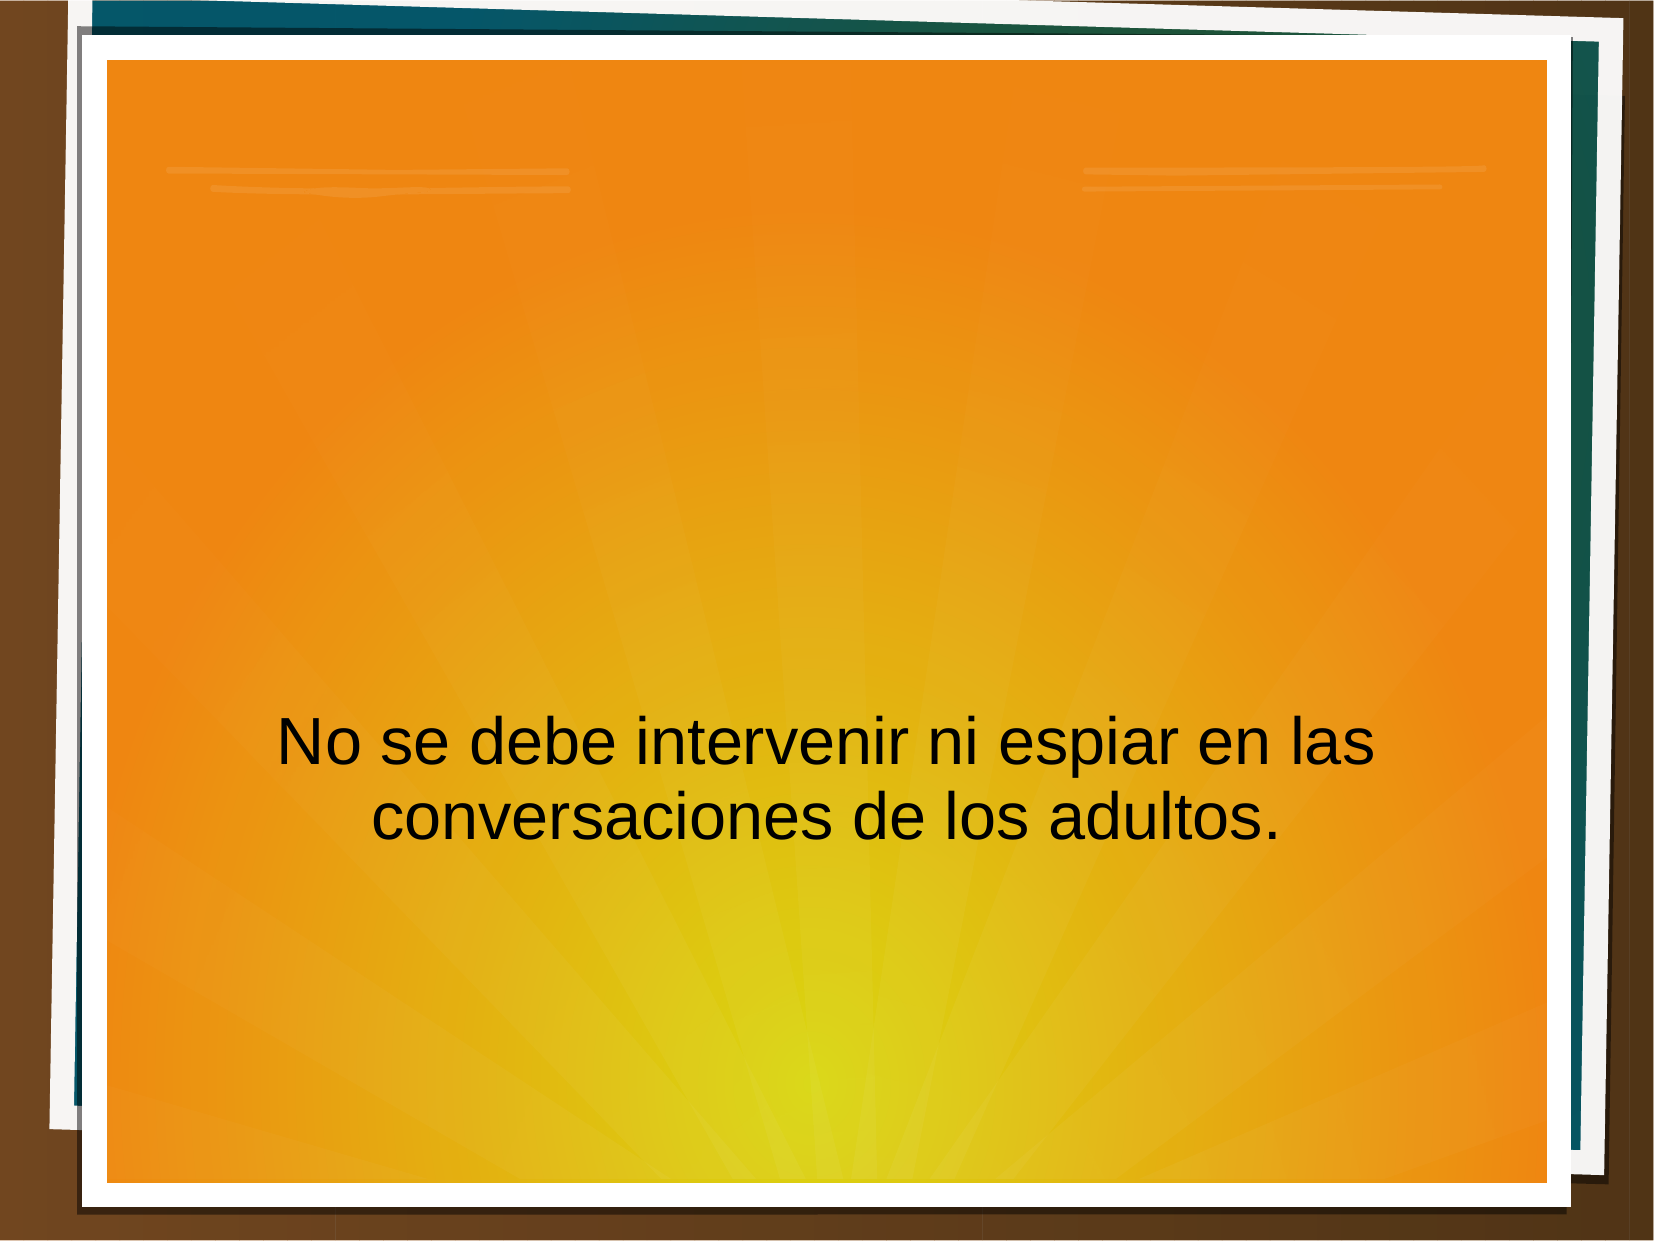

#
No se debe intervenir ni espiar en las conversaciones de los adultos.